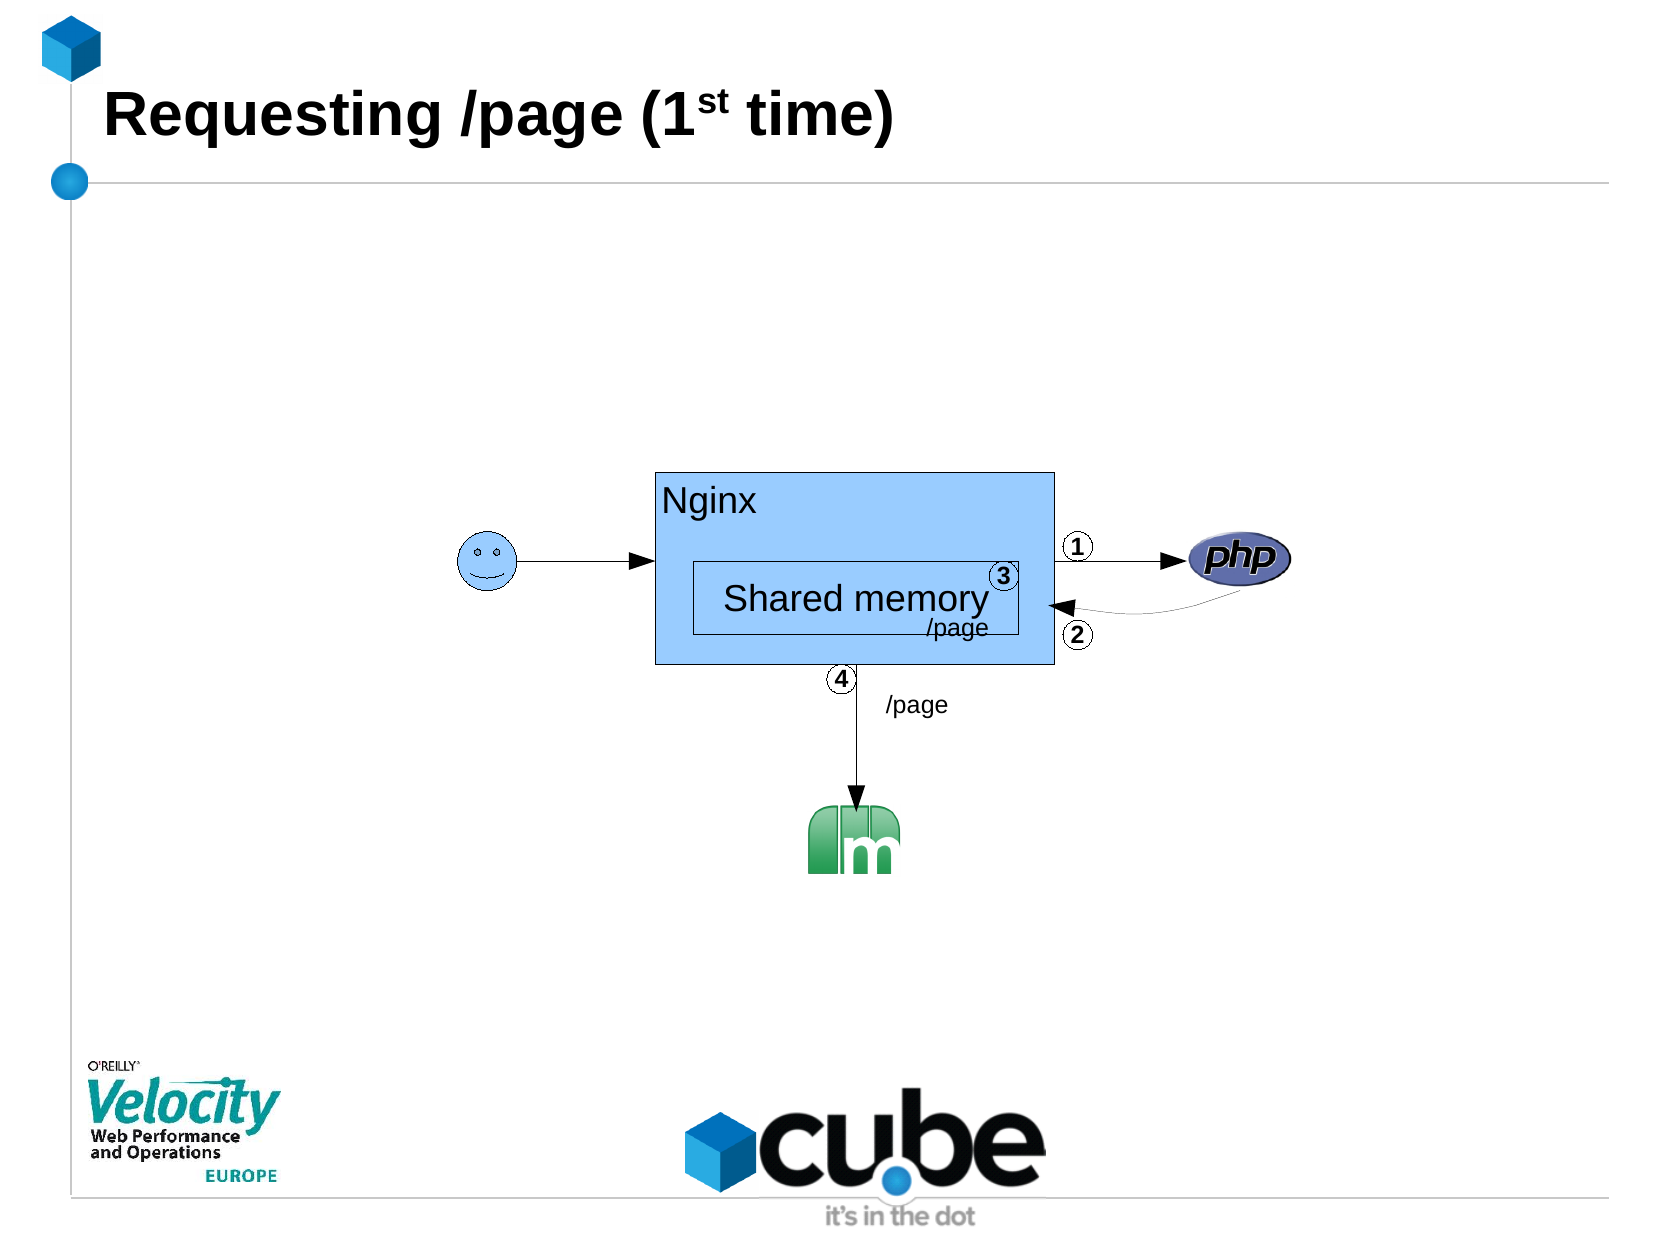

# Requesting /page (1st time)
Nginx
1
Shared memory
3
/page
2
4
/page